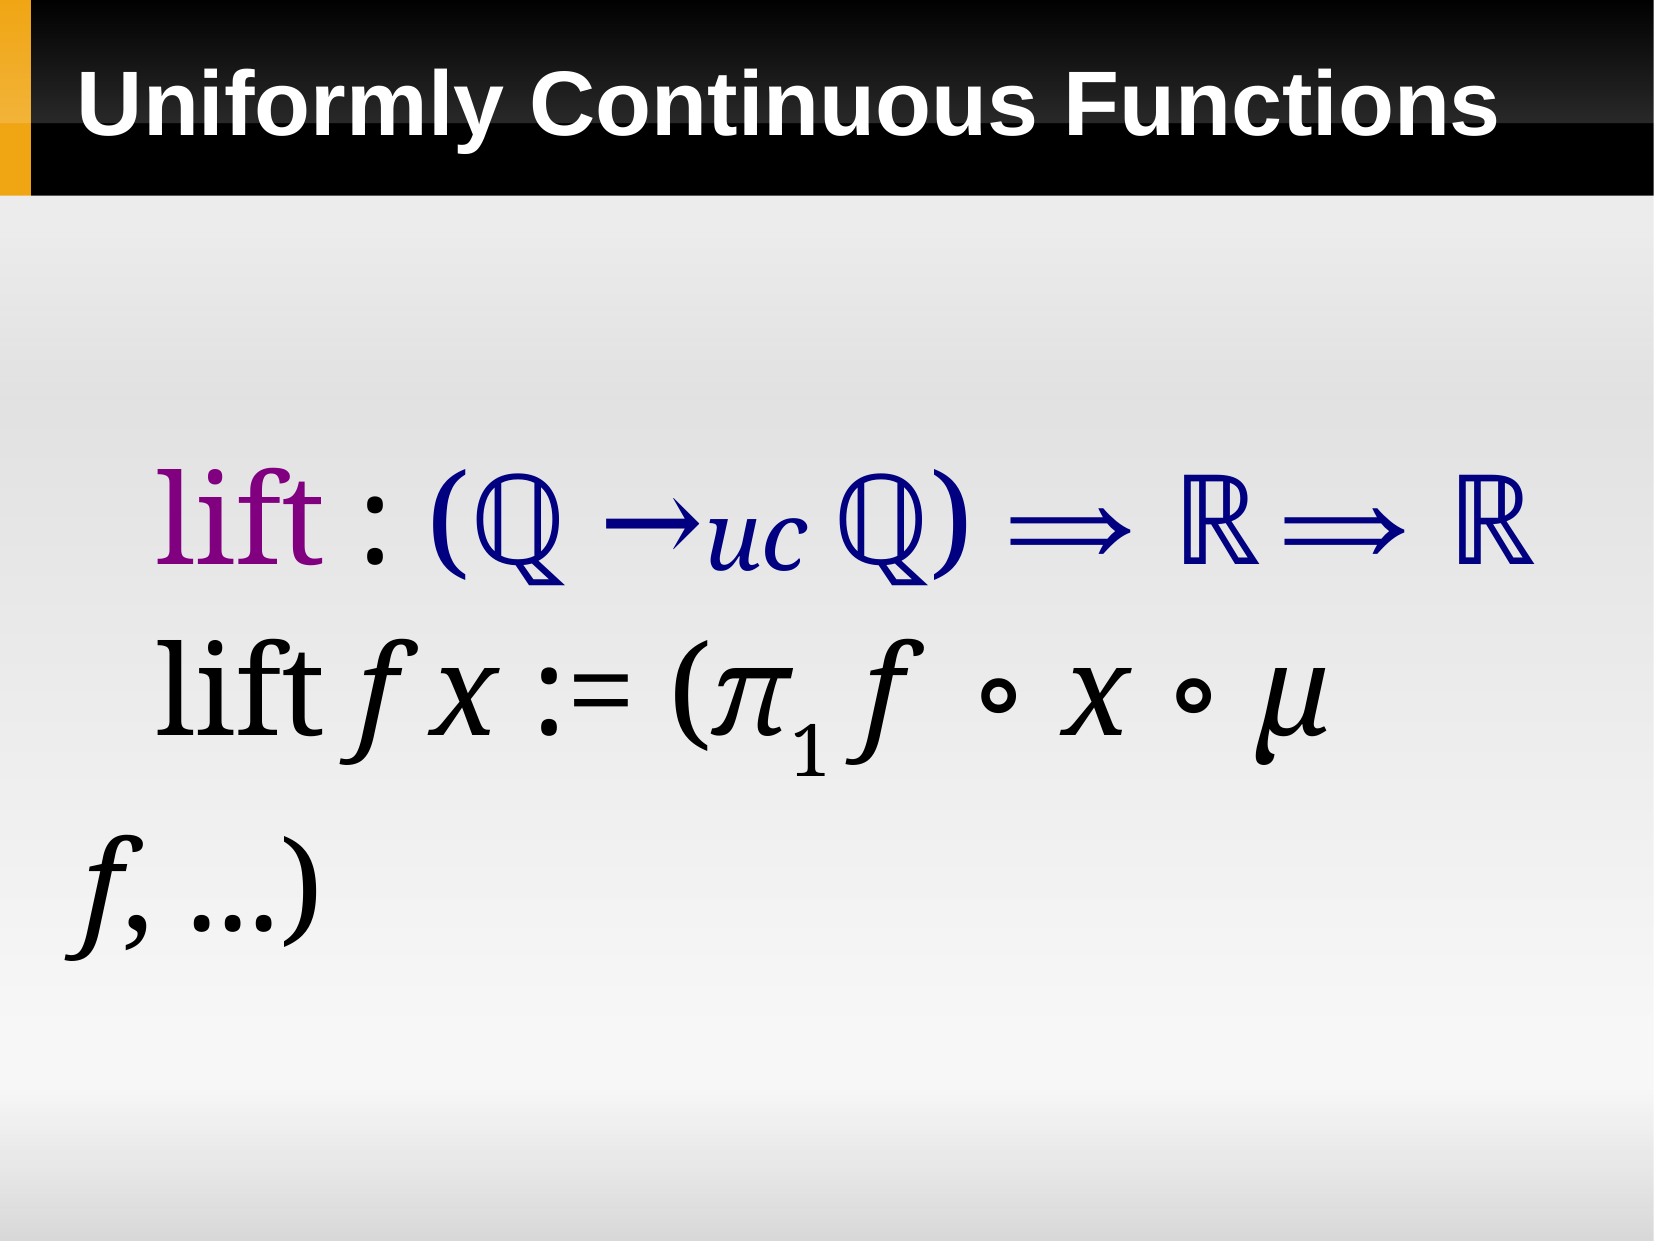

# Uniformly Continuous Functions
	lift : (ℚ →uc ℚ) ⇒ ℝ ⇒ ℝ
	lift f x := (π1 f ∘ x ∘ μ f, ...)